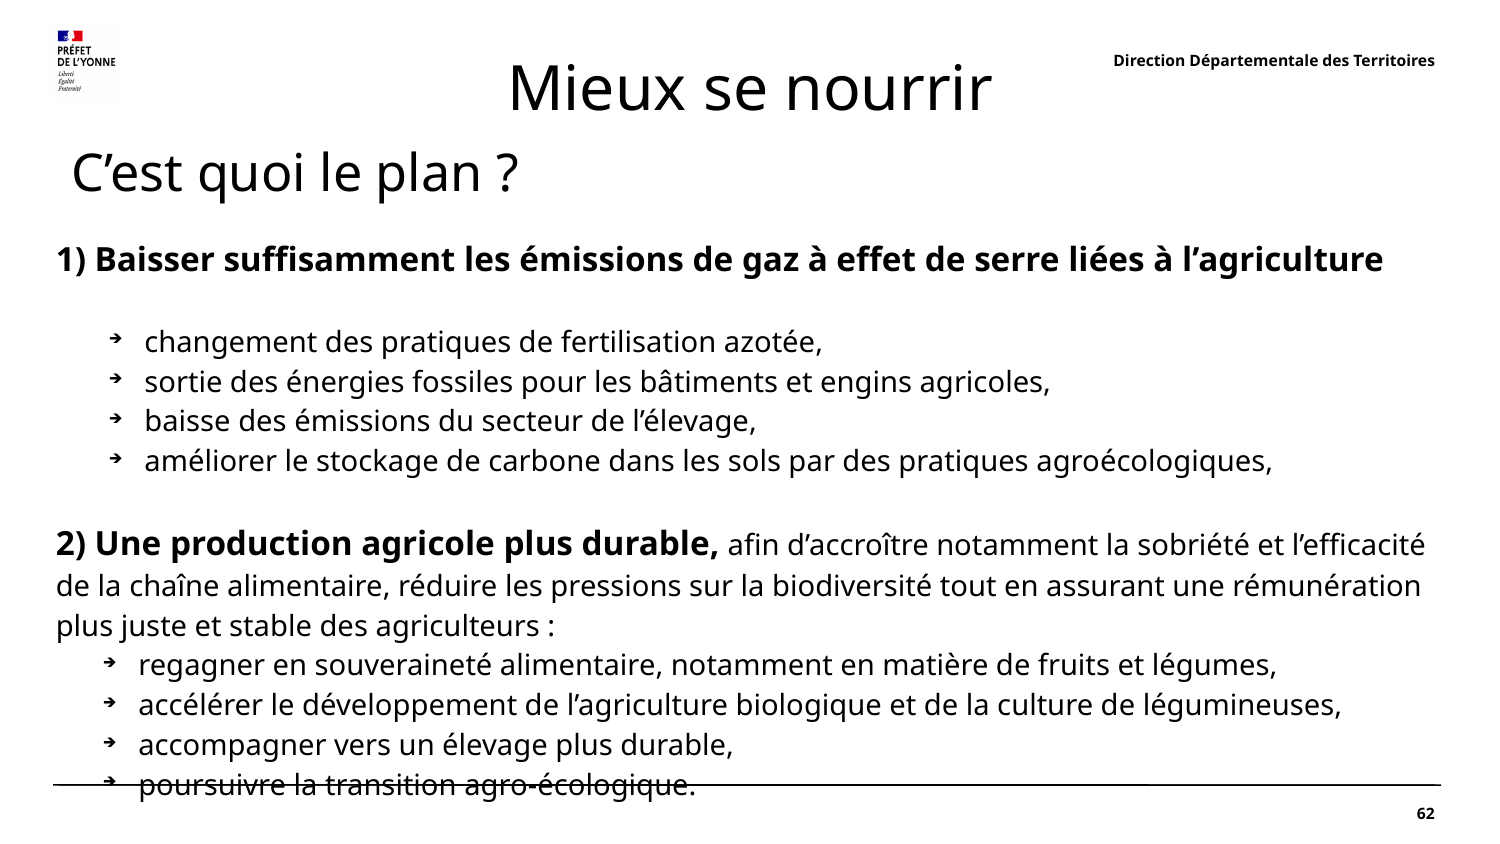

# Mieux se nourrir
Direction Départementale des Territoires
C’est quoi le plan ?
1) Baisser suffisamment les émissions de gaz à effet de serre liées à l’agriculture
changement des pratiques de fertilisation azotée,
sortie des énergies fossiles pour les bâtiments et engins agricoles,
baisse des émissions du secteur de l’élevage,
améliorer le stockage de carbone dans les sols par des pratiques agroécologiques,
2) Une production agricole plus durable, afin d’accroître notamment la sobriété et l’efficacité de la chaîne alimentaire, réduire les pressions sur la biodiversité tout en assurant une rémunération plus juste et stable des agriculteurs :
regagner en souveraineté alimentaire, notamment en matière de fruits et légumes,
accélérer le développement de l’agriculture biologique et de la culture de légumineuses,
accompagner vers un élevage plus durable,
poursuivre la transition agro-écologique.
62